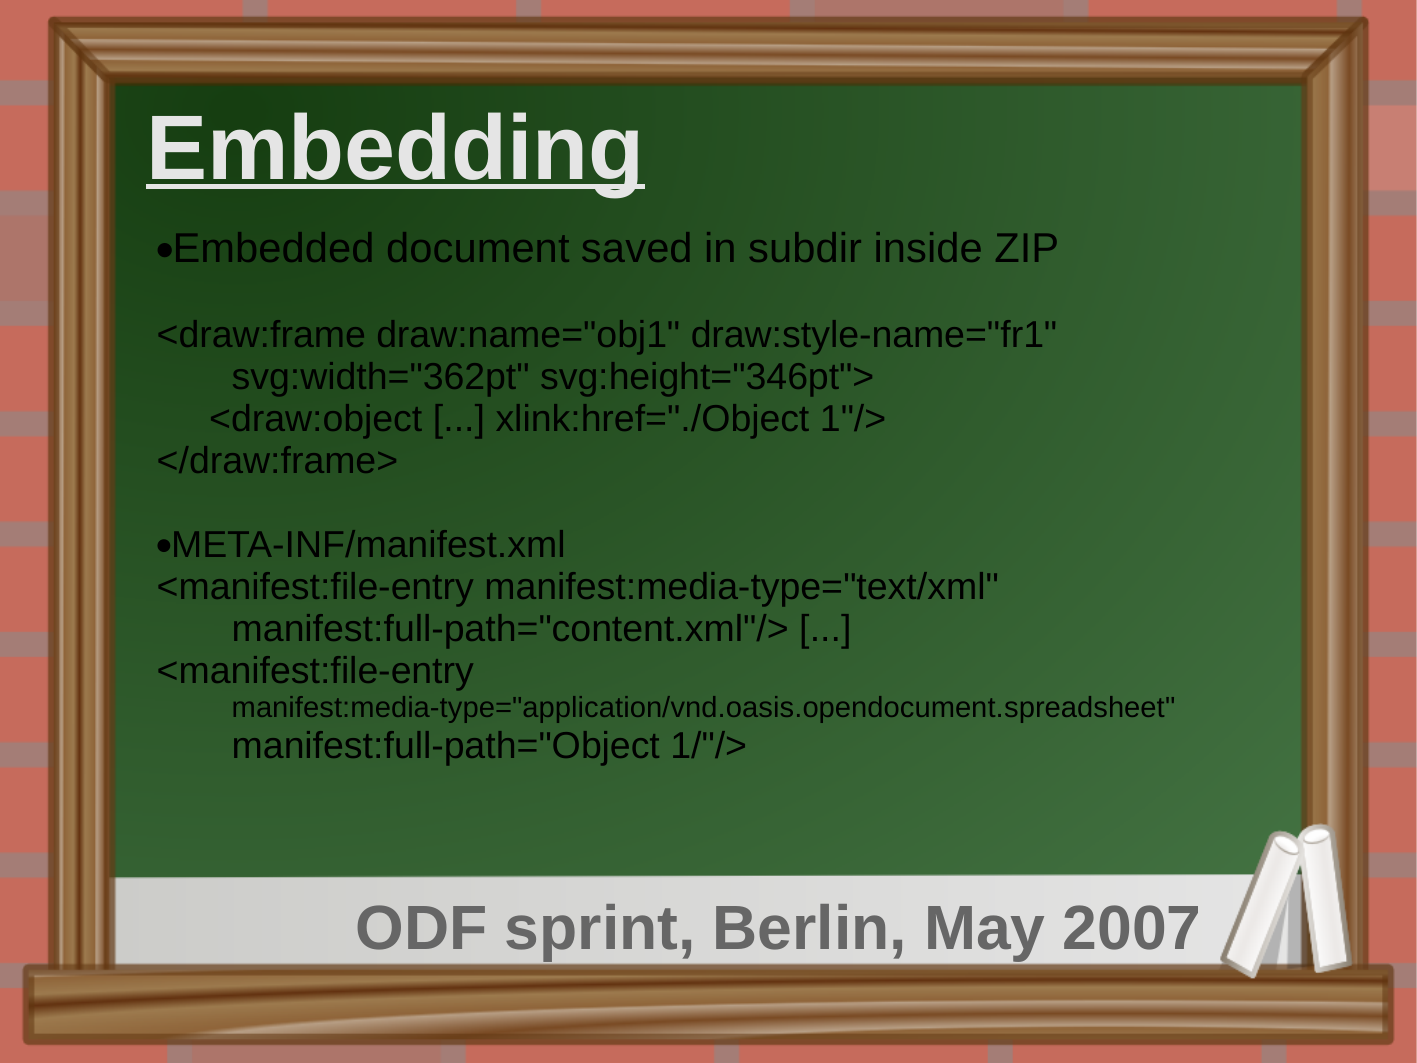

Embedding
Embedded document saved in subdir inside ZIP
<draw:frame draw:name="obj1" draw:style-name="fr1"
	svg:width="362pt" svg:height="346pt">
 <draw:object [...] xlink:href="./Object 1"/>
</draw:frame>
META-INF/manifest.xml
<manifest:file-entry manifest:media-type="text/xml"
 	manifest:full-path="content.xml"/> [...]
<manifest:file-entry
	manifest:media-type="application/vnd.oasis.opendocument.spreadsheet"
	manifest:full-path="Object 1/"/>